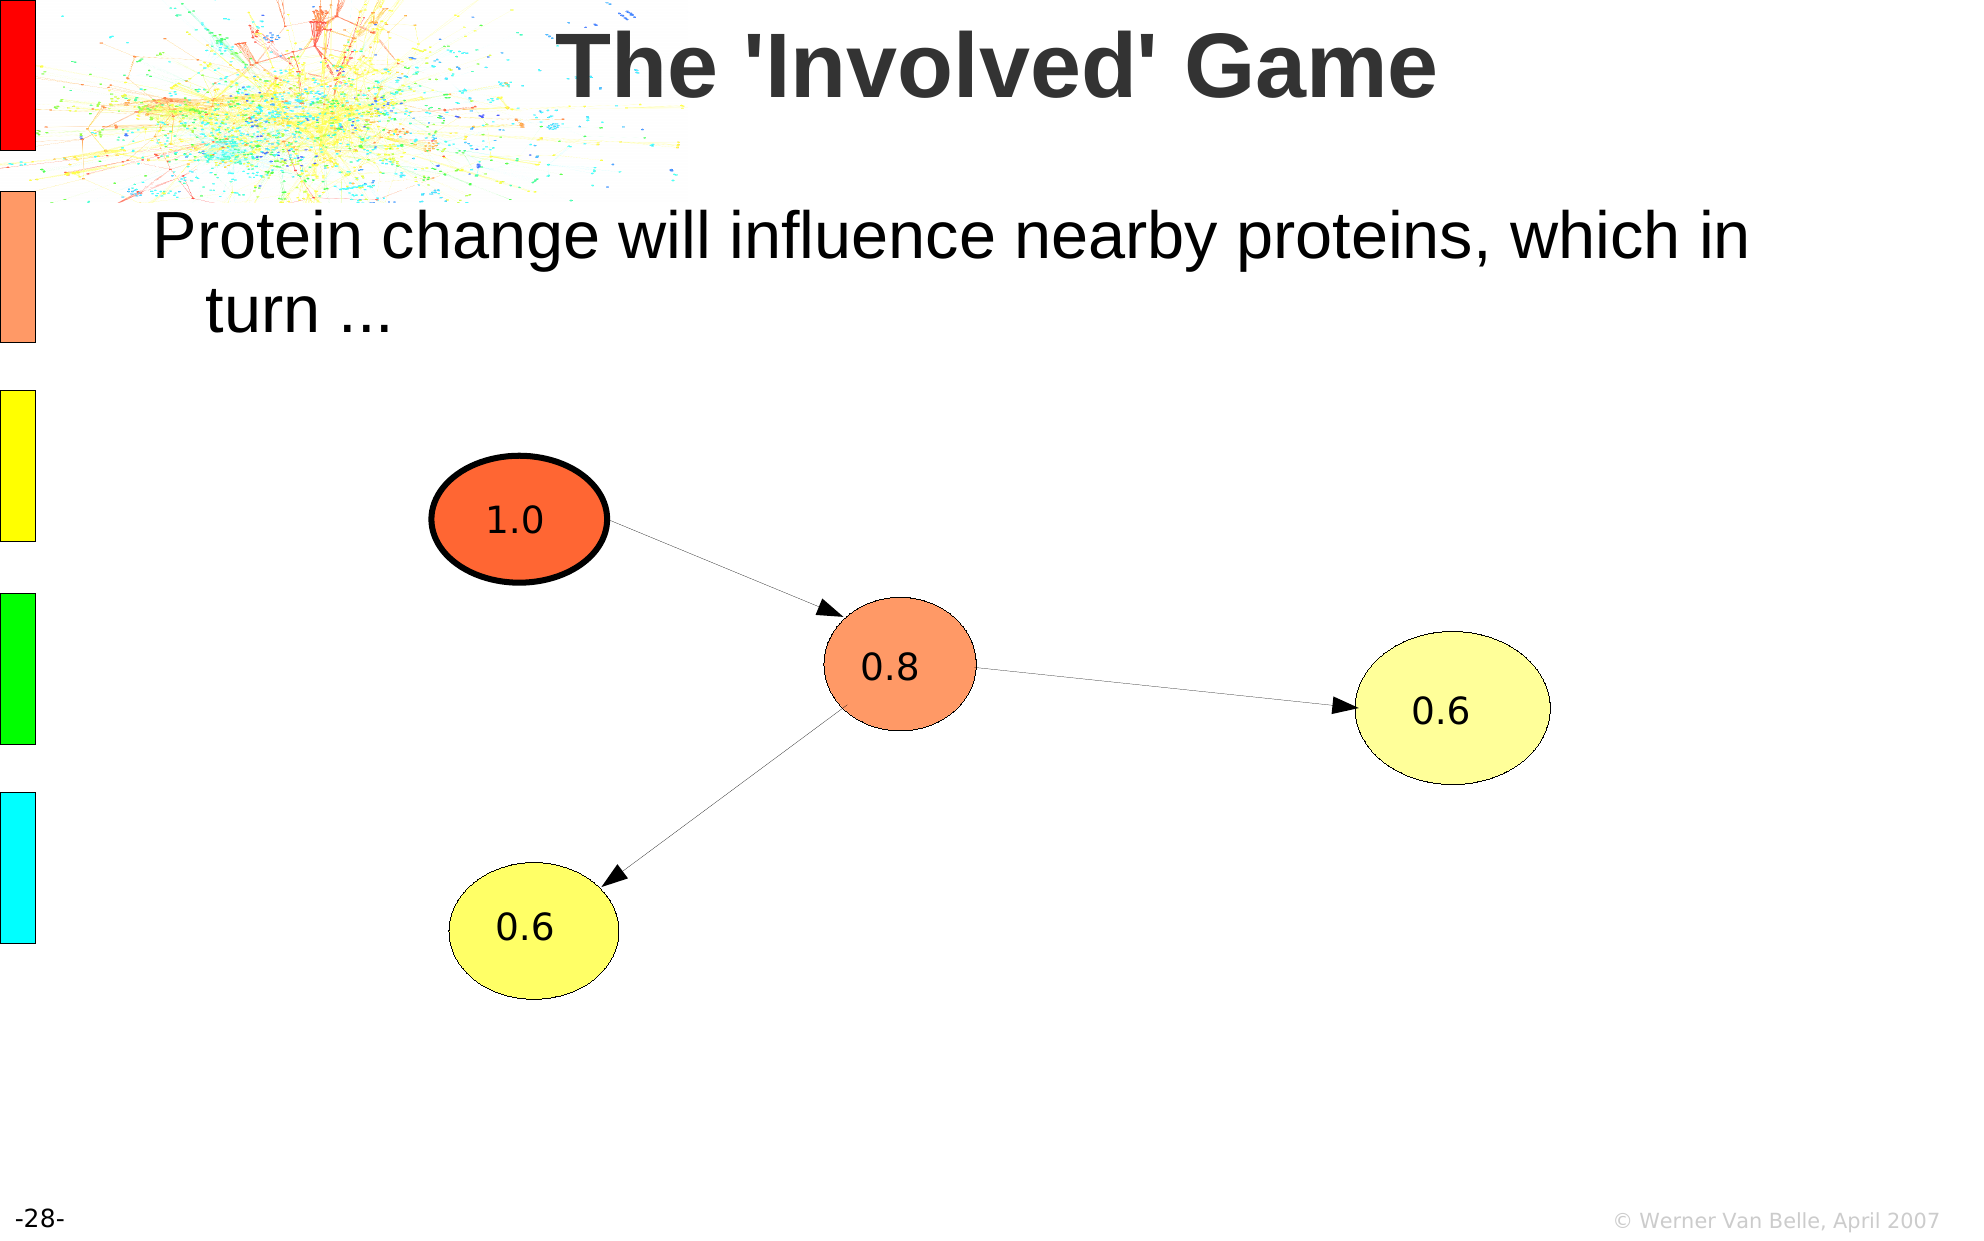

# The 'Involved' Game
Protein change will influence nearby proteins, which in turn ...
1.0
0.8
0.6
0.6